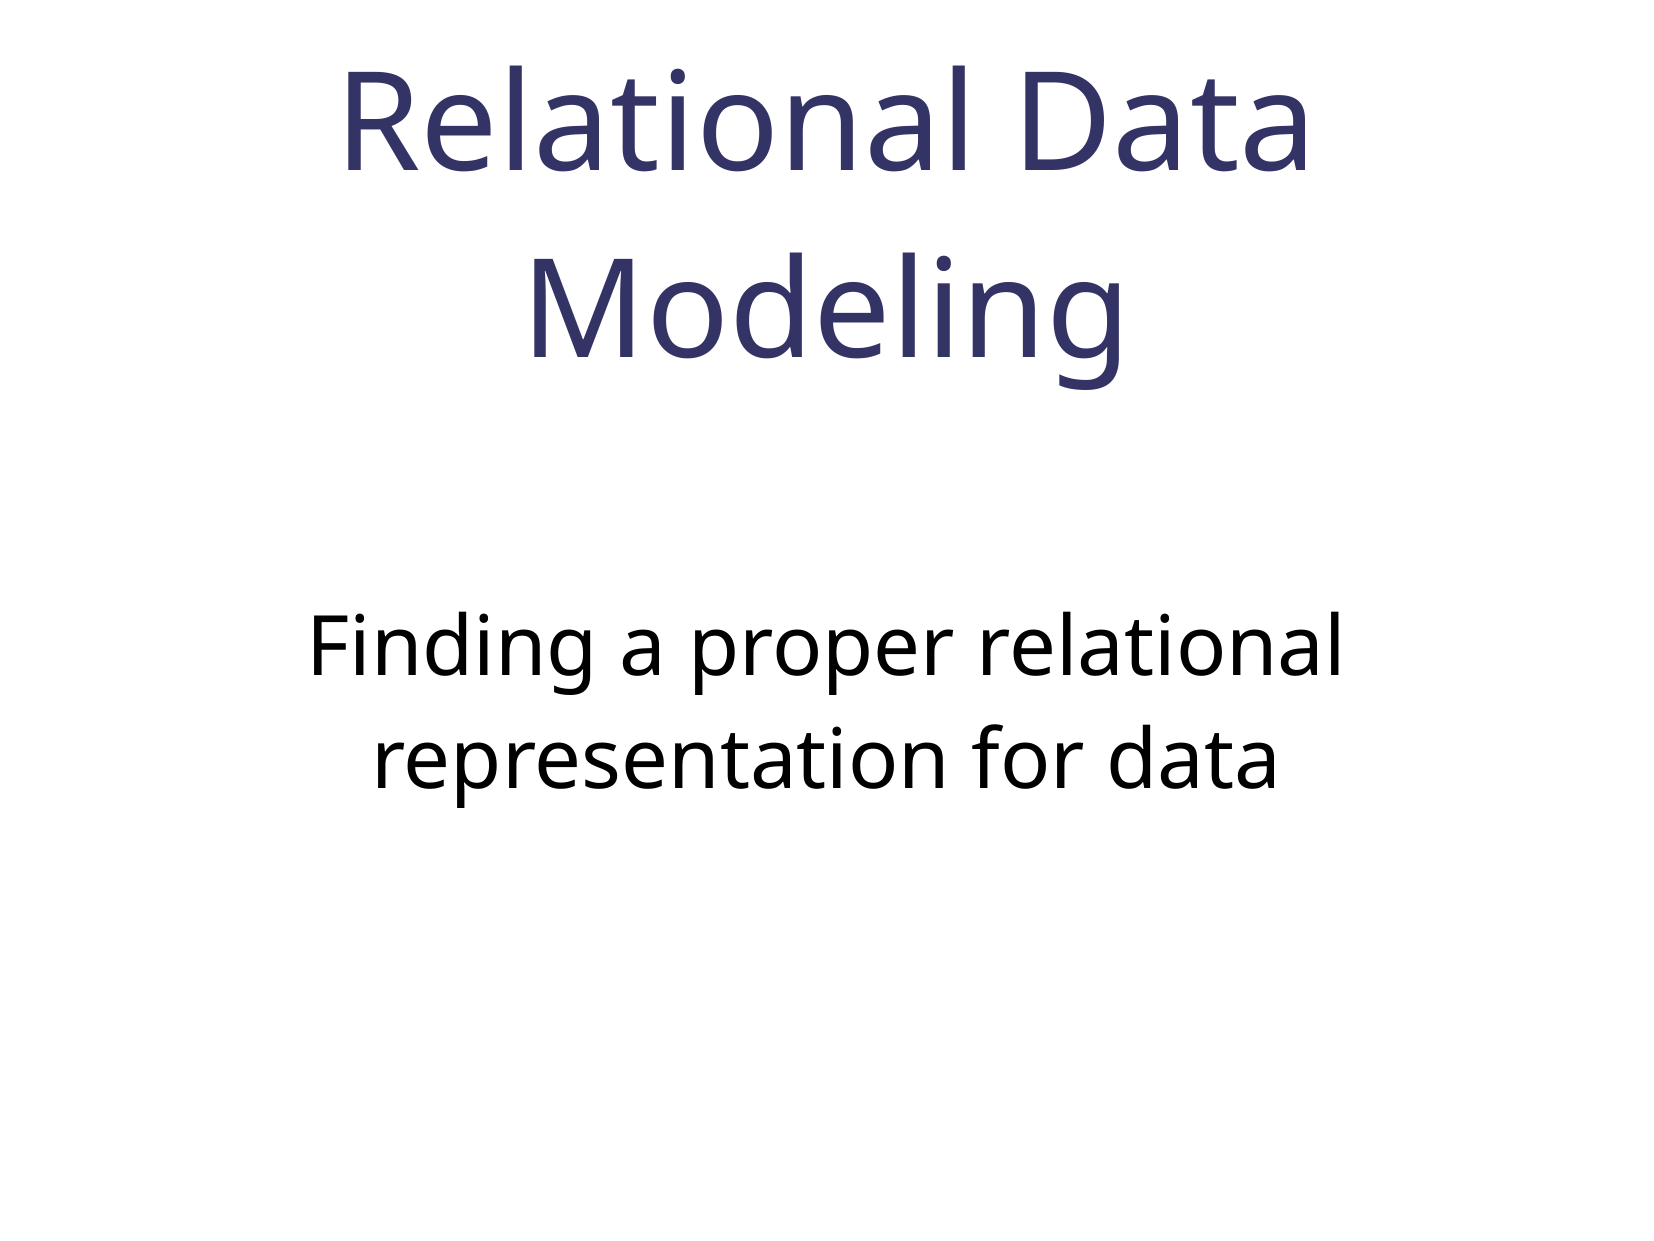

# Relational Data Modeling
Finding a proper relational representation for data